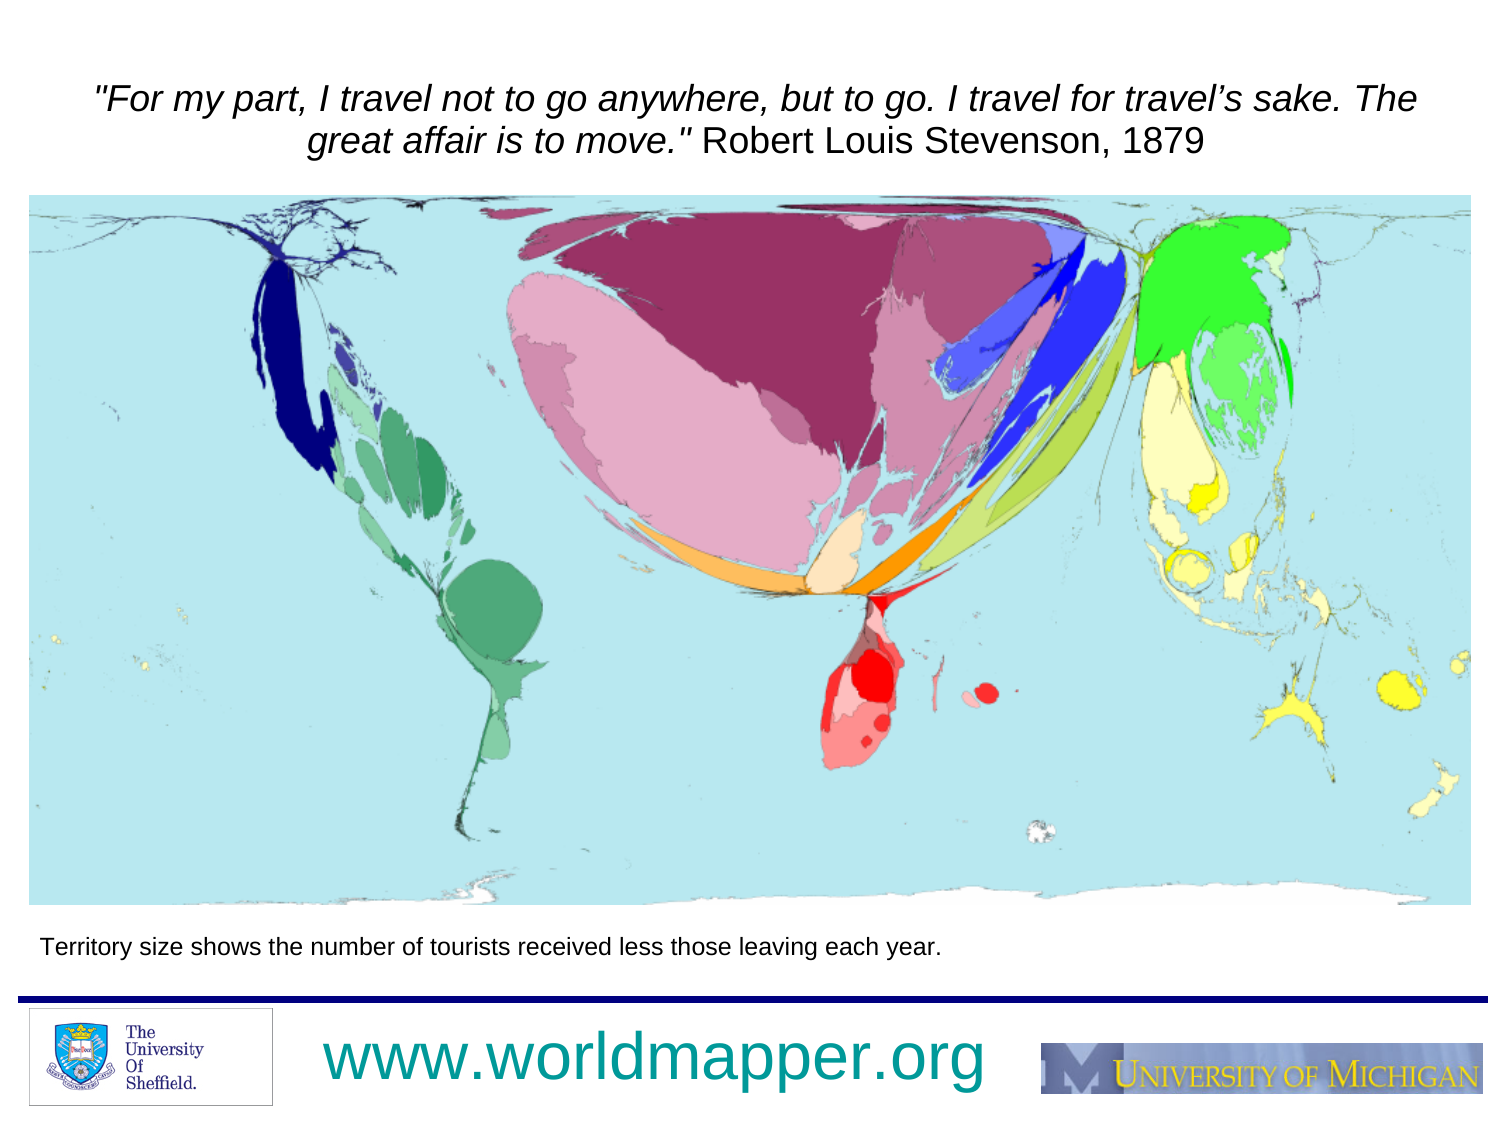

# "For my part, I travel not to go anywhere, but to go. I travel for travel’s sake. The great affair is to move." Robert Louis Stevenson, 1879
Territory size shows the number of tourists received less those leaving each year.